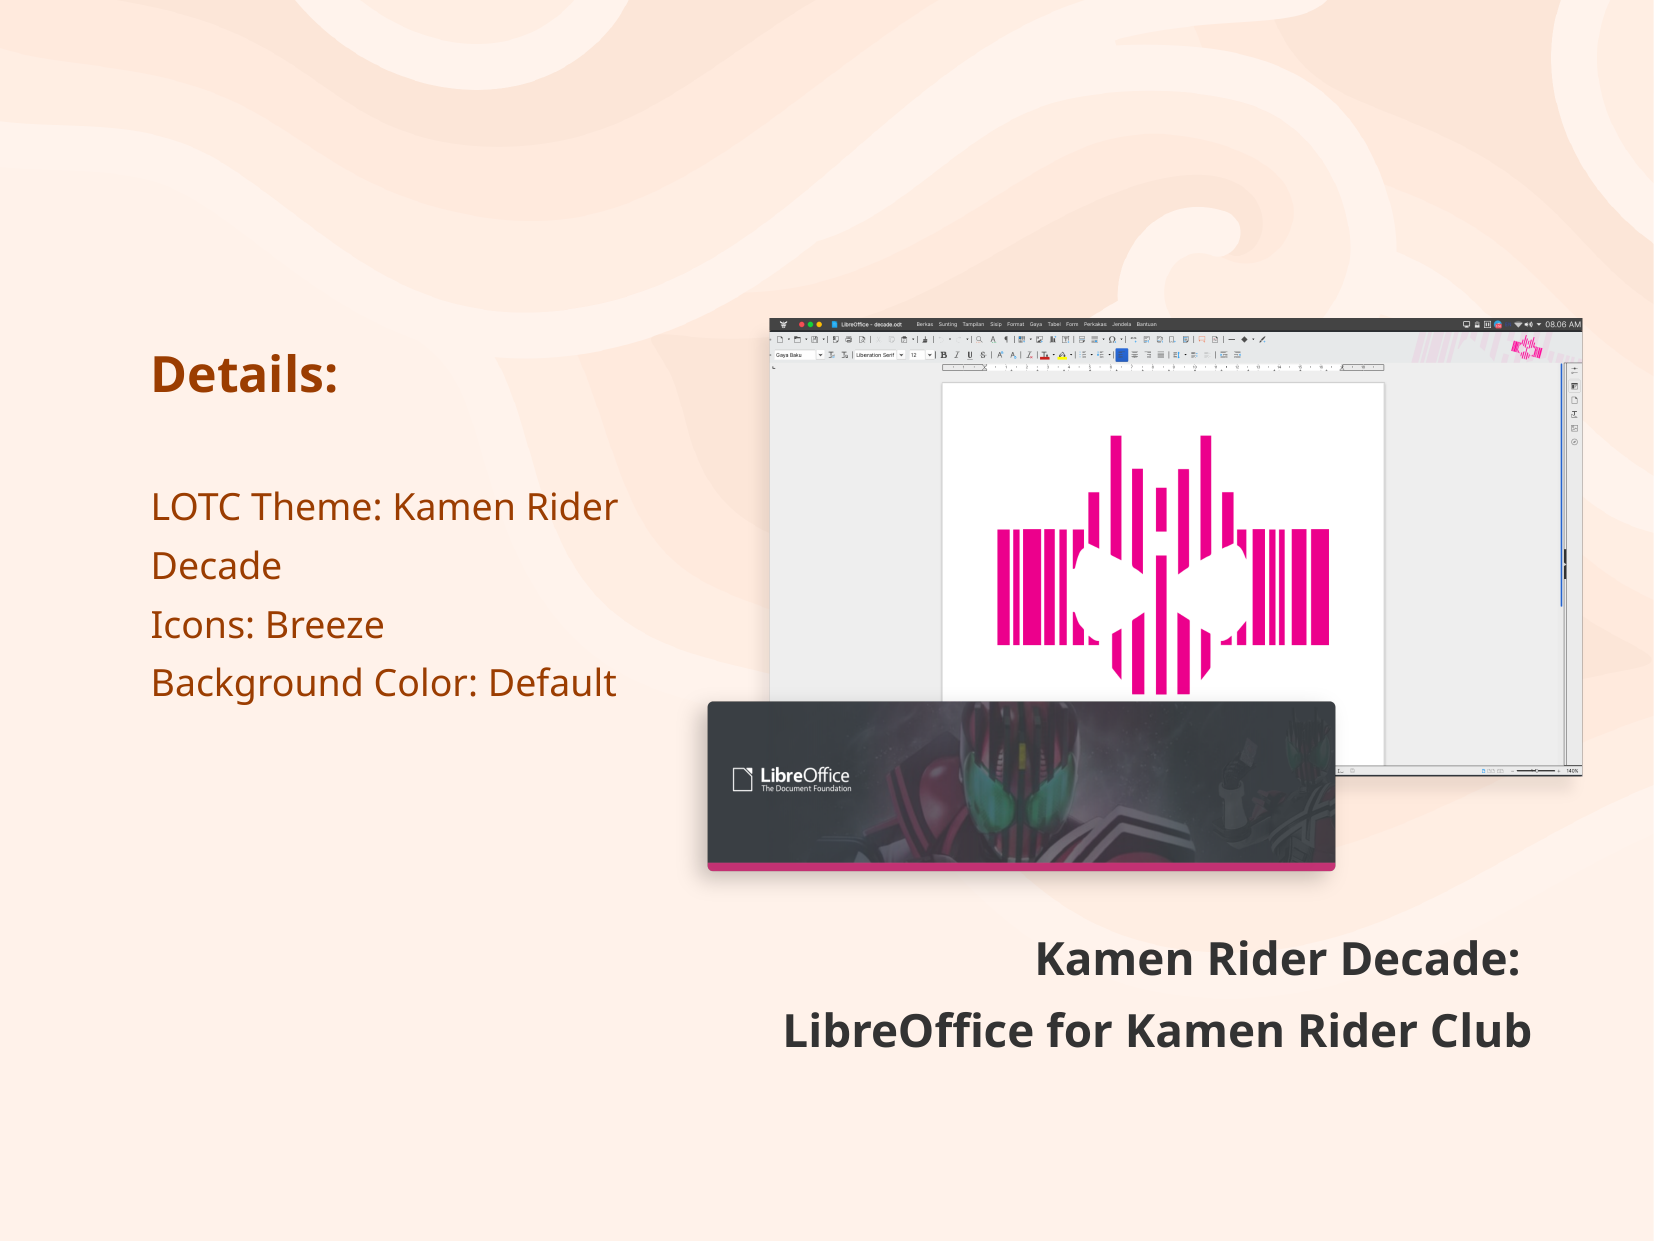

Details:
LOTC Theme: Kamen Rider Decade
Icons: Breeze
Background Color: Default
Kamen Rider Decade:
LibreOffice for Kamen Rider Club